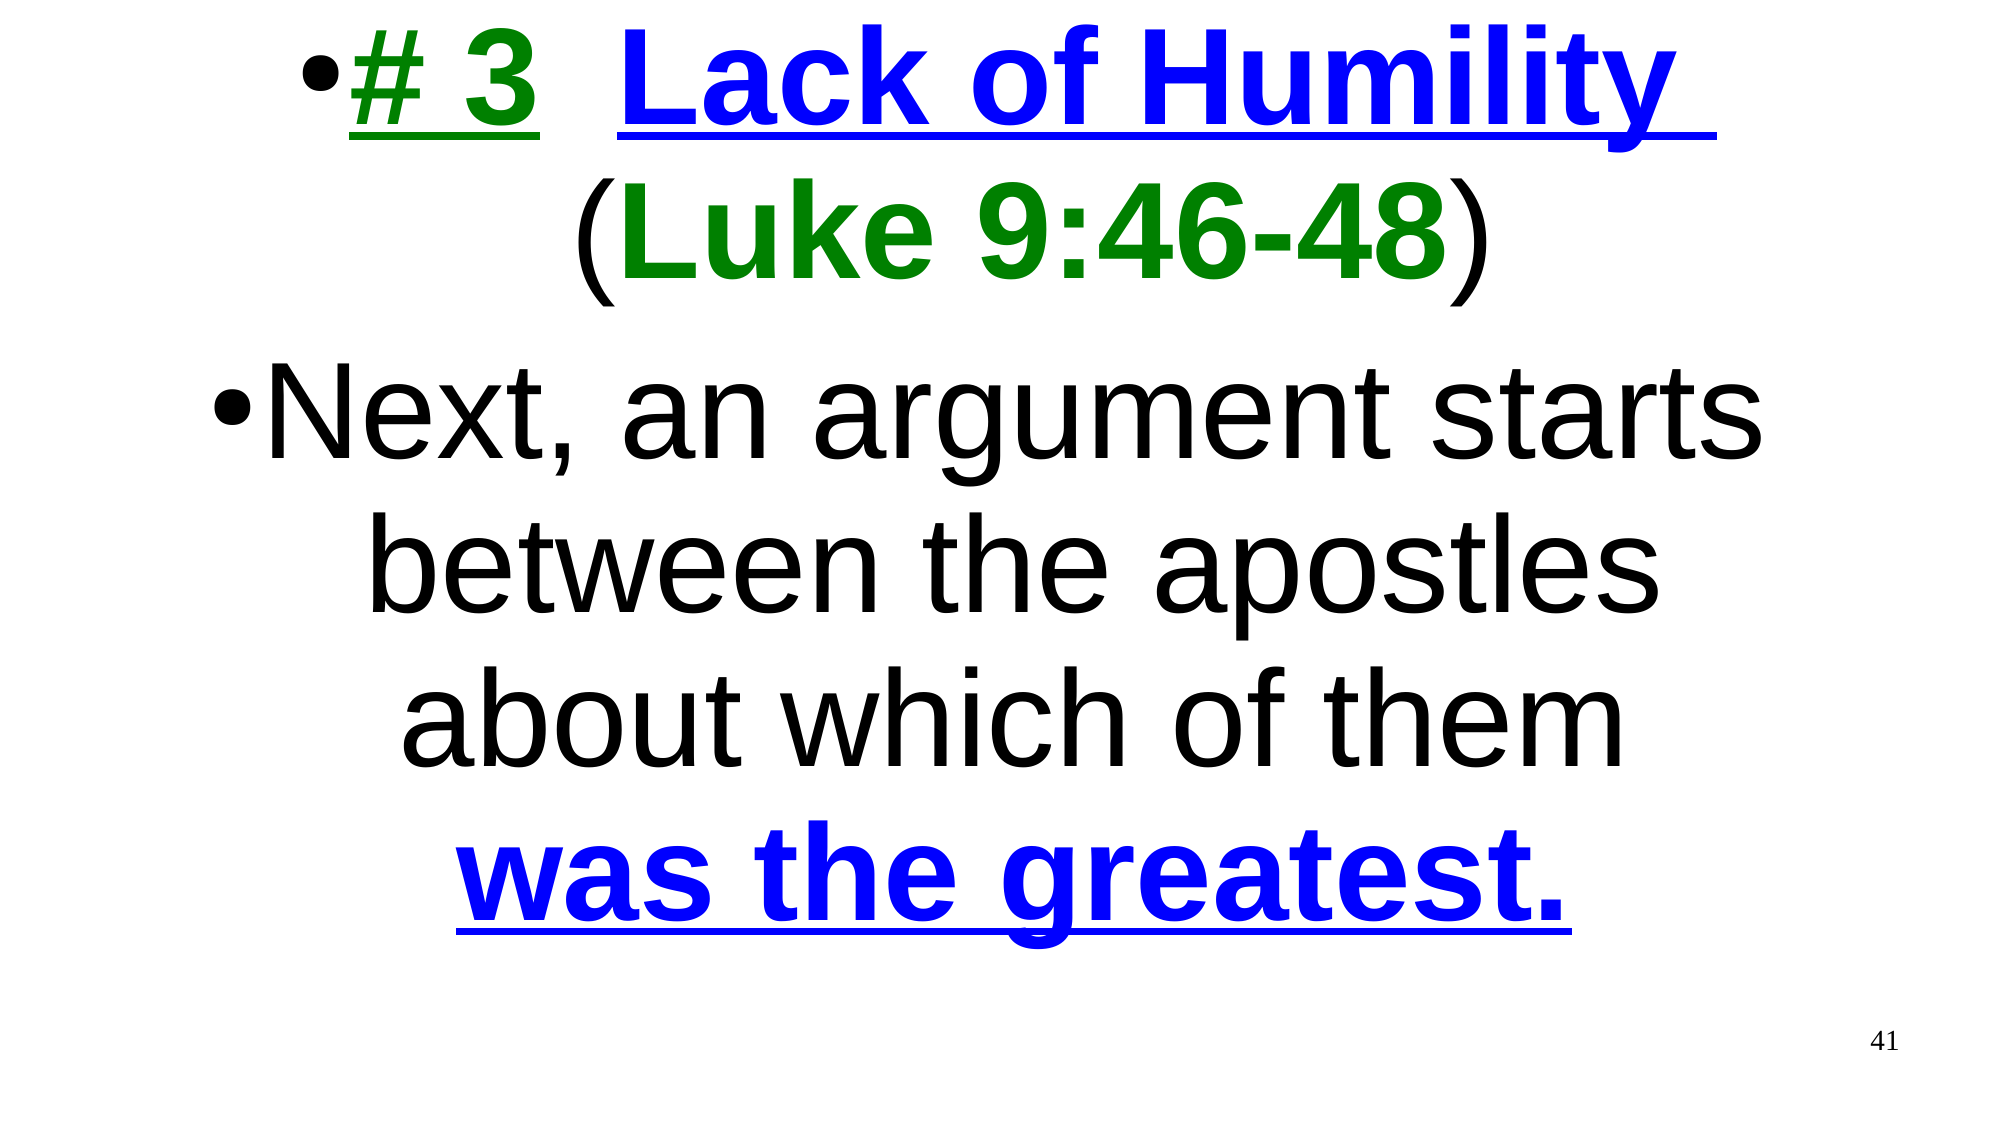

# # 3 Lack of Humility (Luke 9:46-48)
Next, an argument starts
between the apostles
about which of them
was the greatest.
41